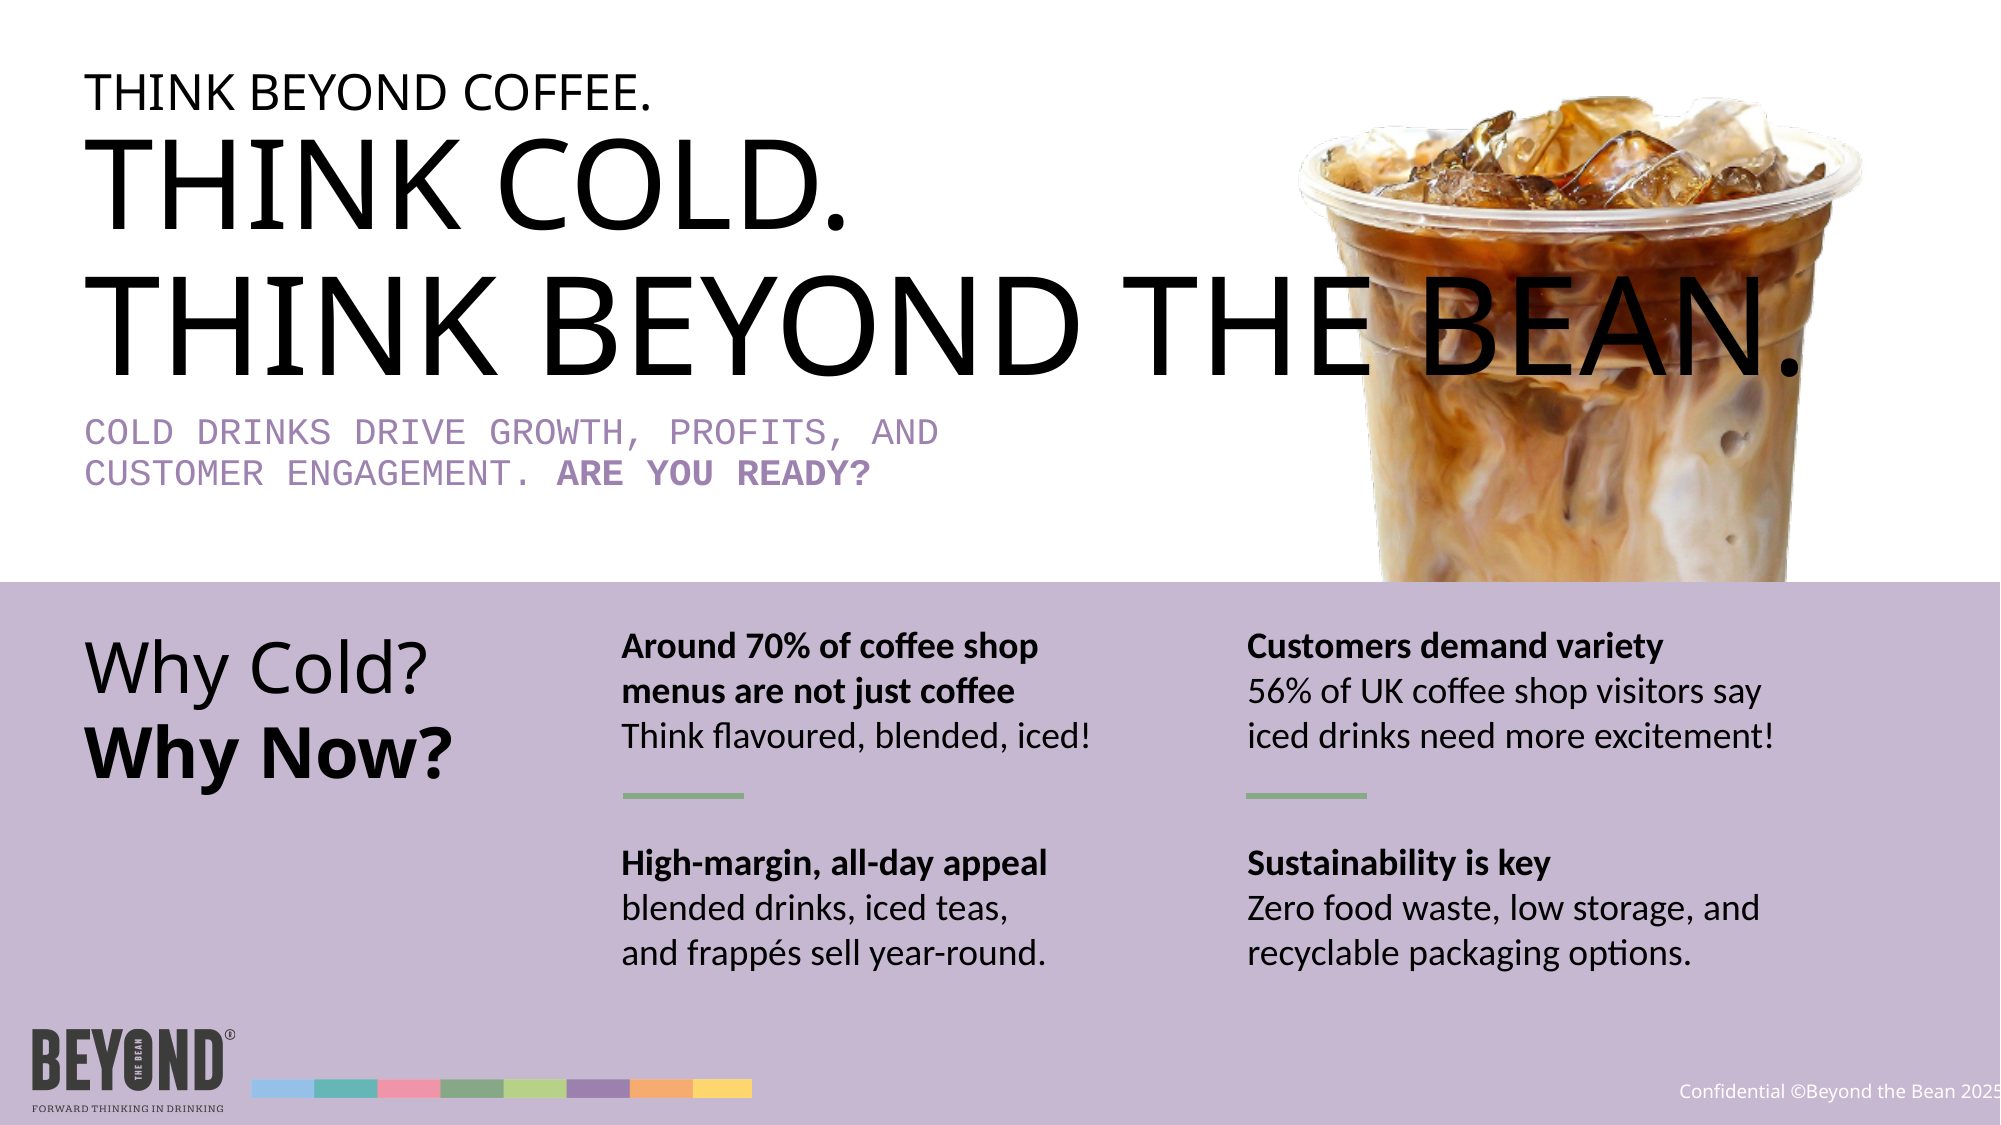

Think Beyond Coffee.
Think Cold.
Think Beyond The Bean.
Cold Drinks drive growth, profits, and customer engagement. Are you ready?
Around 70% of coffee shop menus are not just coffee
Think flavoured, blended, iced!
Customers demand variety
56% of UK coffee shop visitors say iced drinks need more excitement!
Why Cold?
Why Now?
High-margin, all-day appeal
blended drinks, iced teas,
and frappés sell year-round.
Sustainability is key
Zero food waste, low storage, and recyclable packaging options.
Confidential ©Beyond the Bean 2025